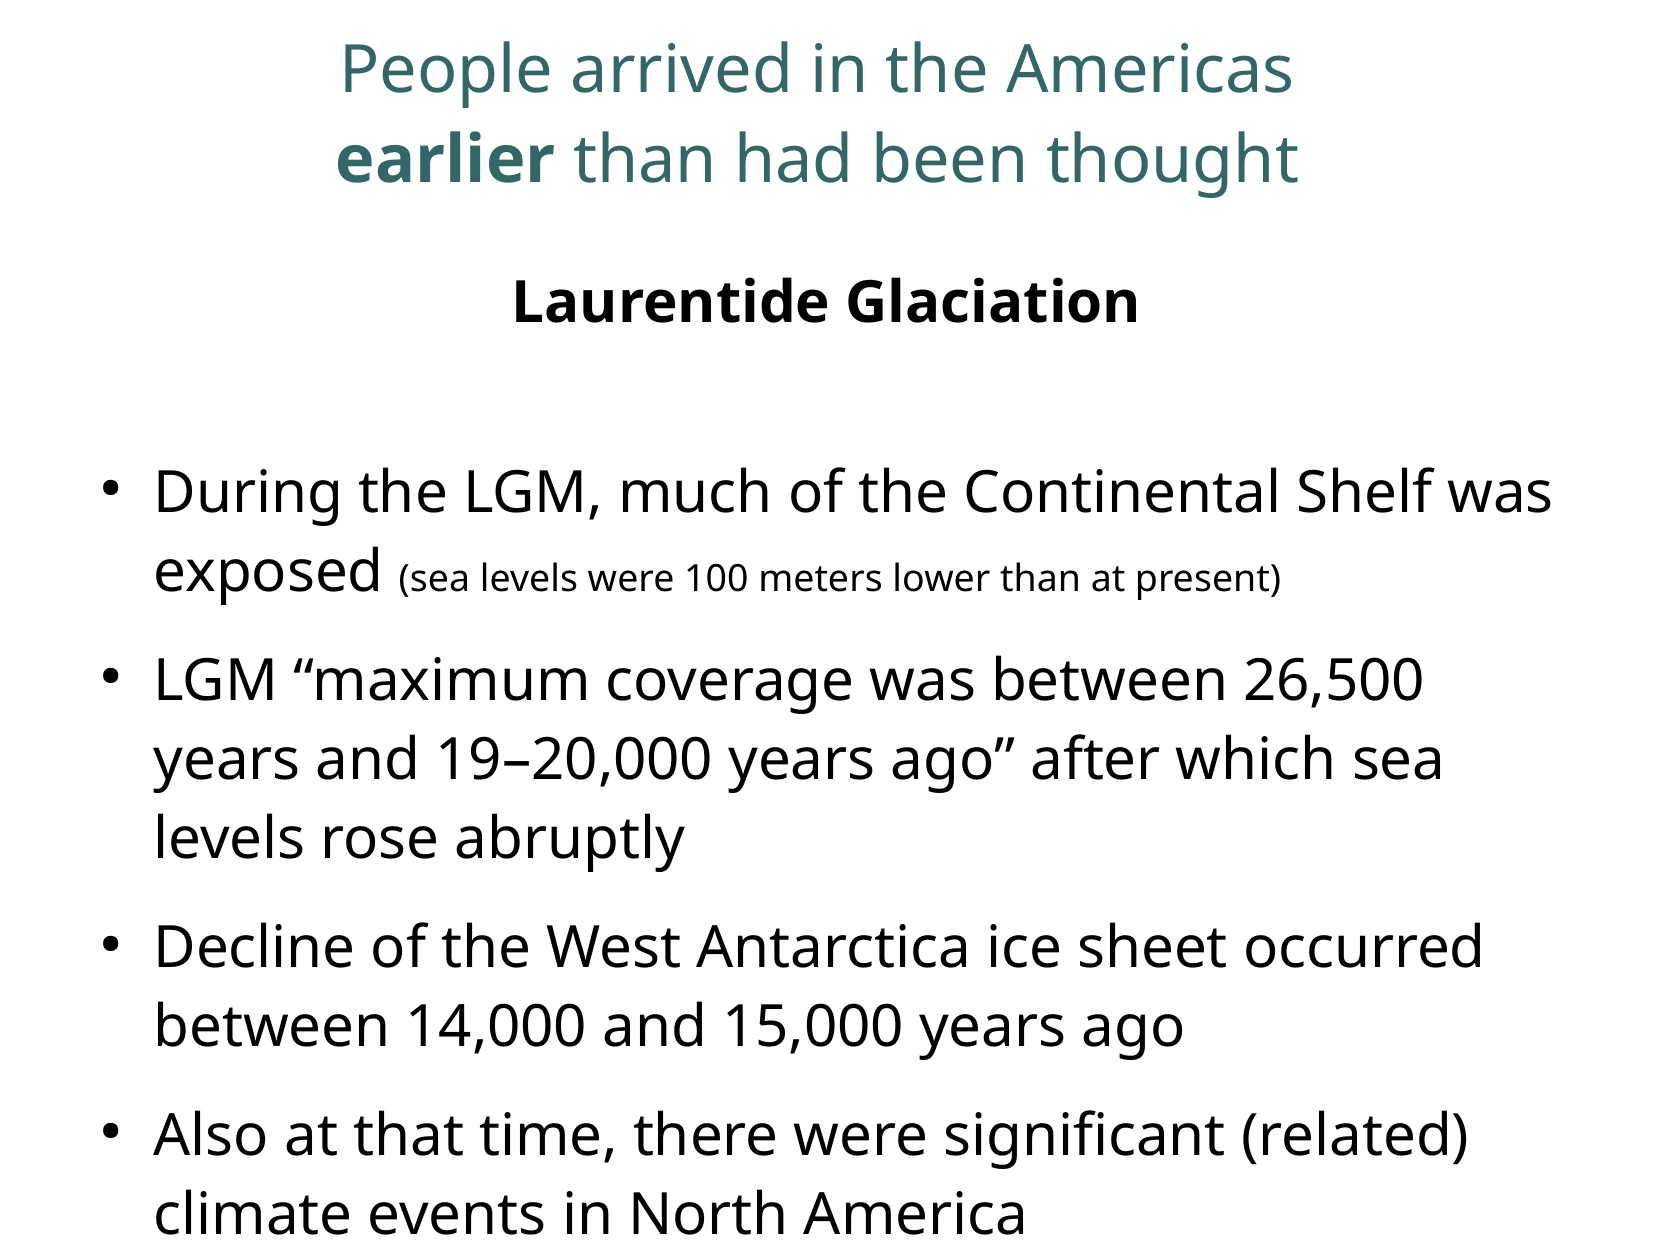

# People arrived in the Americas earlier than had been thought
Laurentide Glaciation
During the LGM, much of the Continental Shelf was exposed (sea levels were 100 meters lower than at present)
LGM “maximum coverage was between 26,500 years and 19–20,000 years ago” after which sea levels rose abruptly
Decline of the West Antarctica ice sheet occurred between 14,000 and 15,000 years ago
Also at that time, there were significant (related) climate events in North America